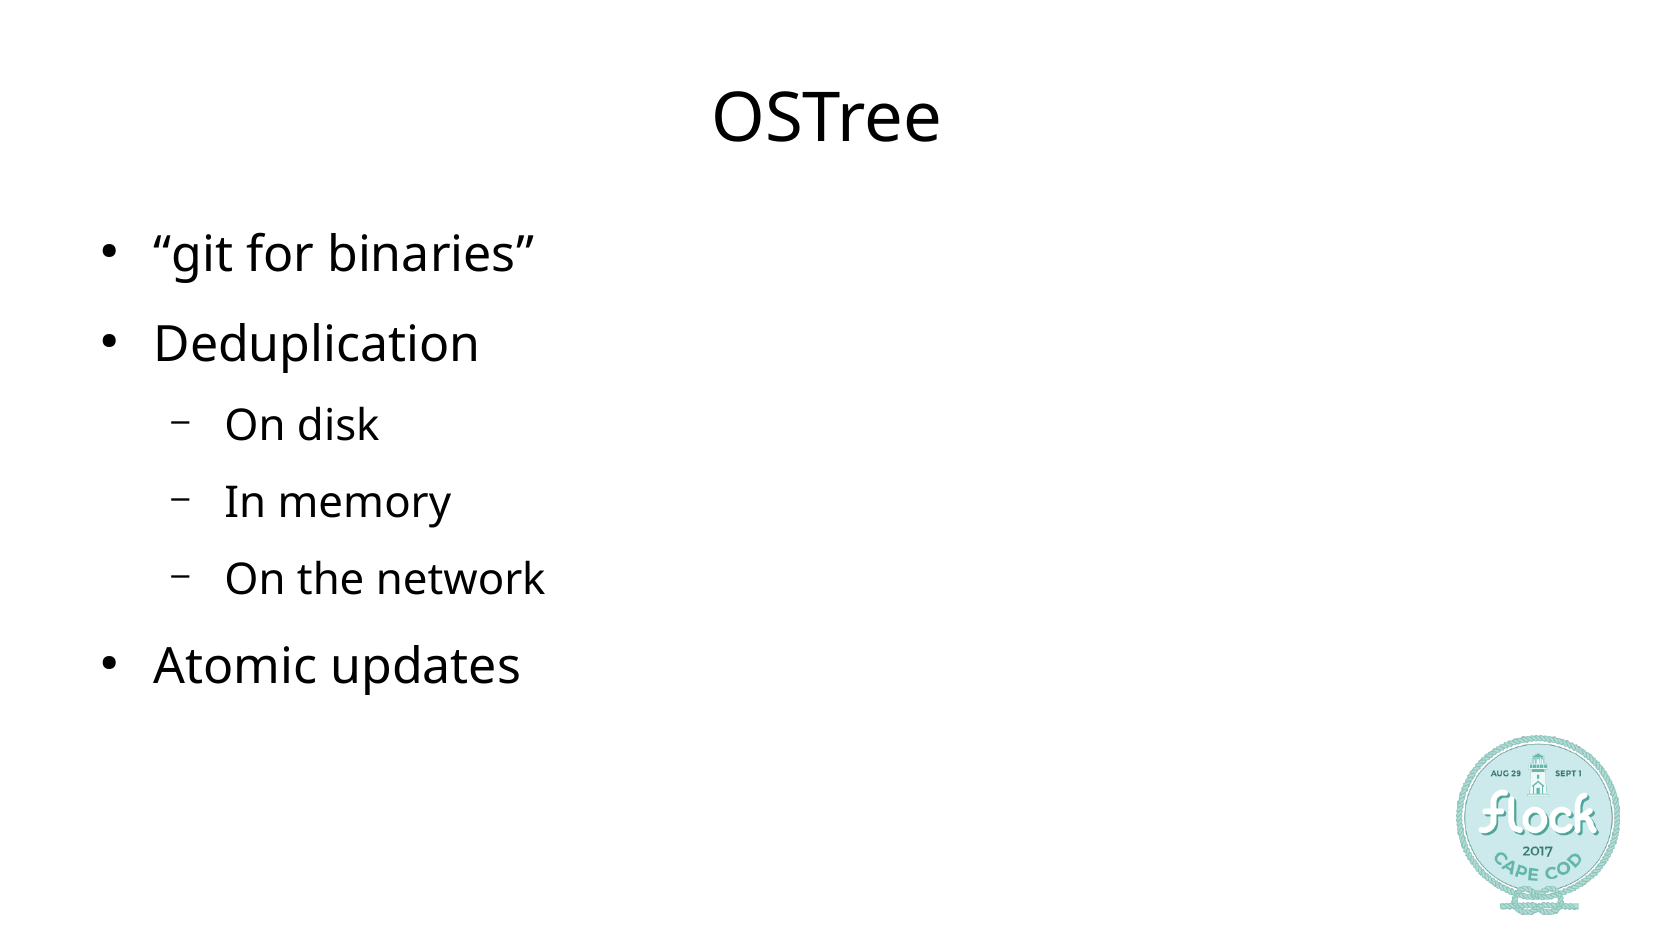

# OSTree
“git for binaries”
Deduplication
On disk
In memory
On the network
Atomic updates